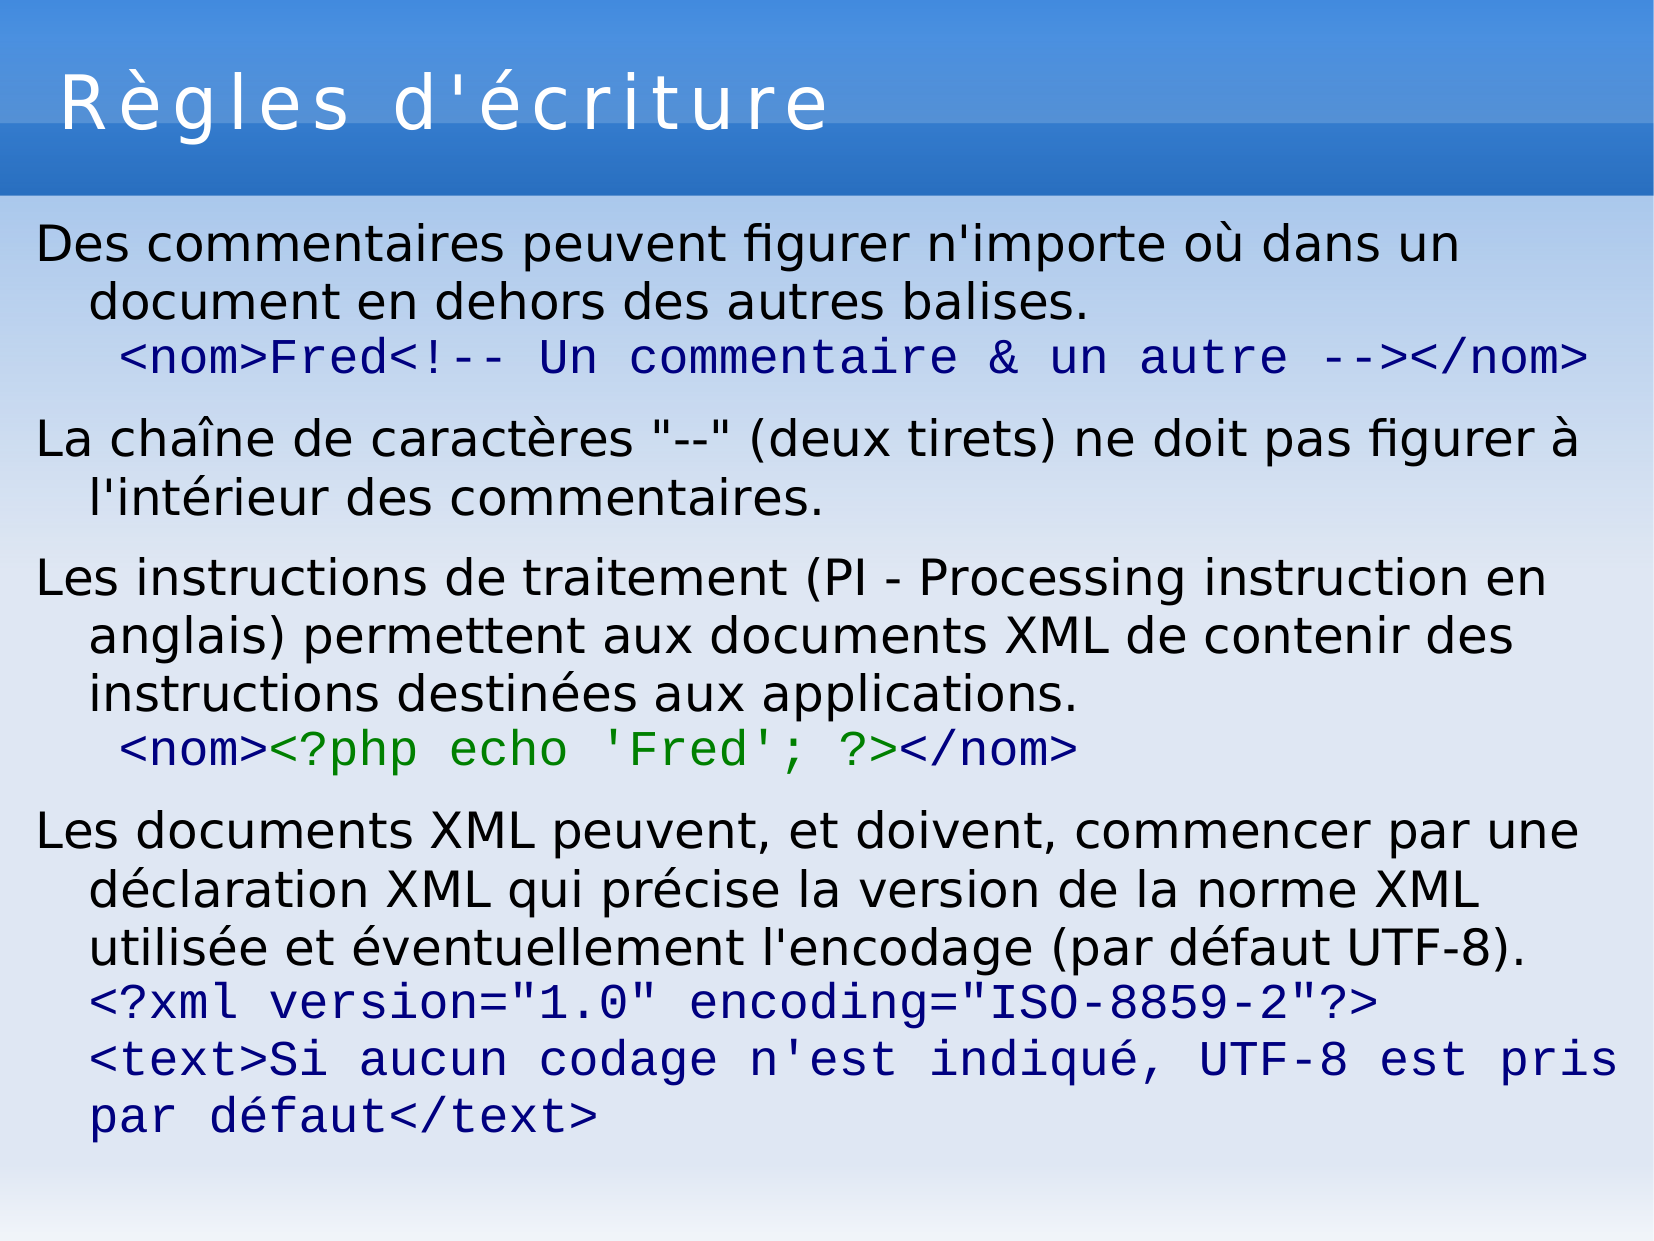

# Règles d'écriture
Des commentaires peuvent figurer n'importe où dans un document en dehors des autres balises.
 <nom>Fred<!-- Un commentaire & un autre --></nom>
La chaîne de caractères "--" (deux tirets) ne doit pas figurer à l'intérieur des commentaires.
Les instructions de traitement (PI - Processing instruction en anglais) permettent aux documents XML de contenir des instructions destinées aux applications.
 <nom><?php echo 'Fred'; ?></nom>
Les documents XML peuvent, et doivent, commencer par une déclaration XML qui précise la version de la norme XML utilisée et éventuellement l'encodage (par défaut UTF-8).
<?xml version="1.0" encoding="ISO-8859-2"?>
<text>Si aucun codage n'est indiqué, UTF-8 est pris par défaut</text>